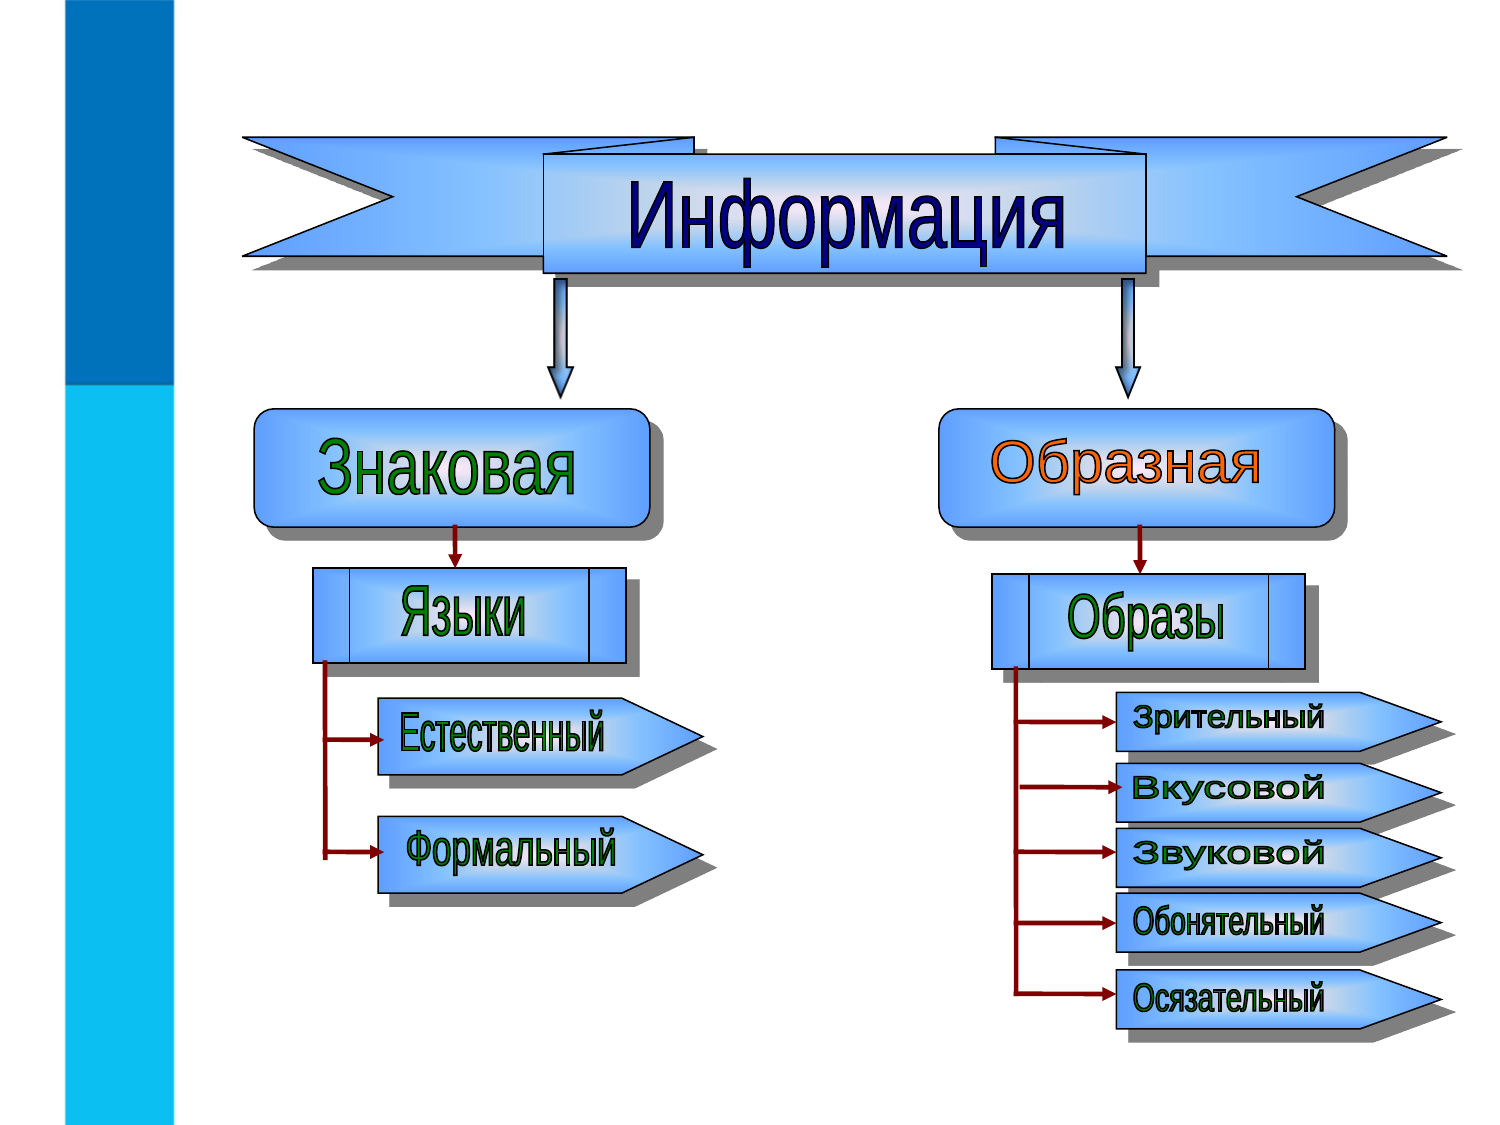

Информация
Знаковая
Образная
Языки
Образы
Зрительный
Естественный
Вкусовой
Формальный
Звуковой
Обонятельный
Осязательный